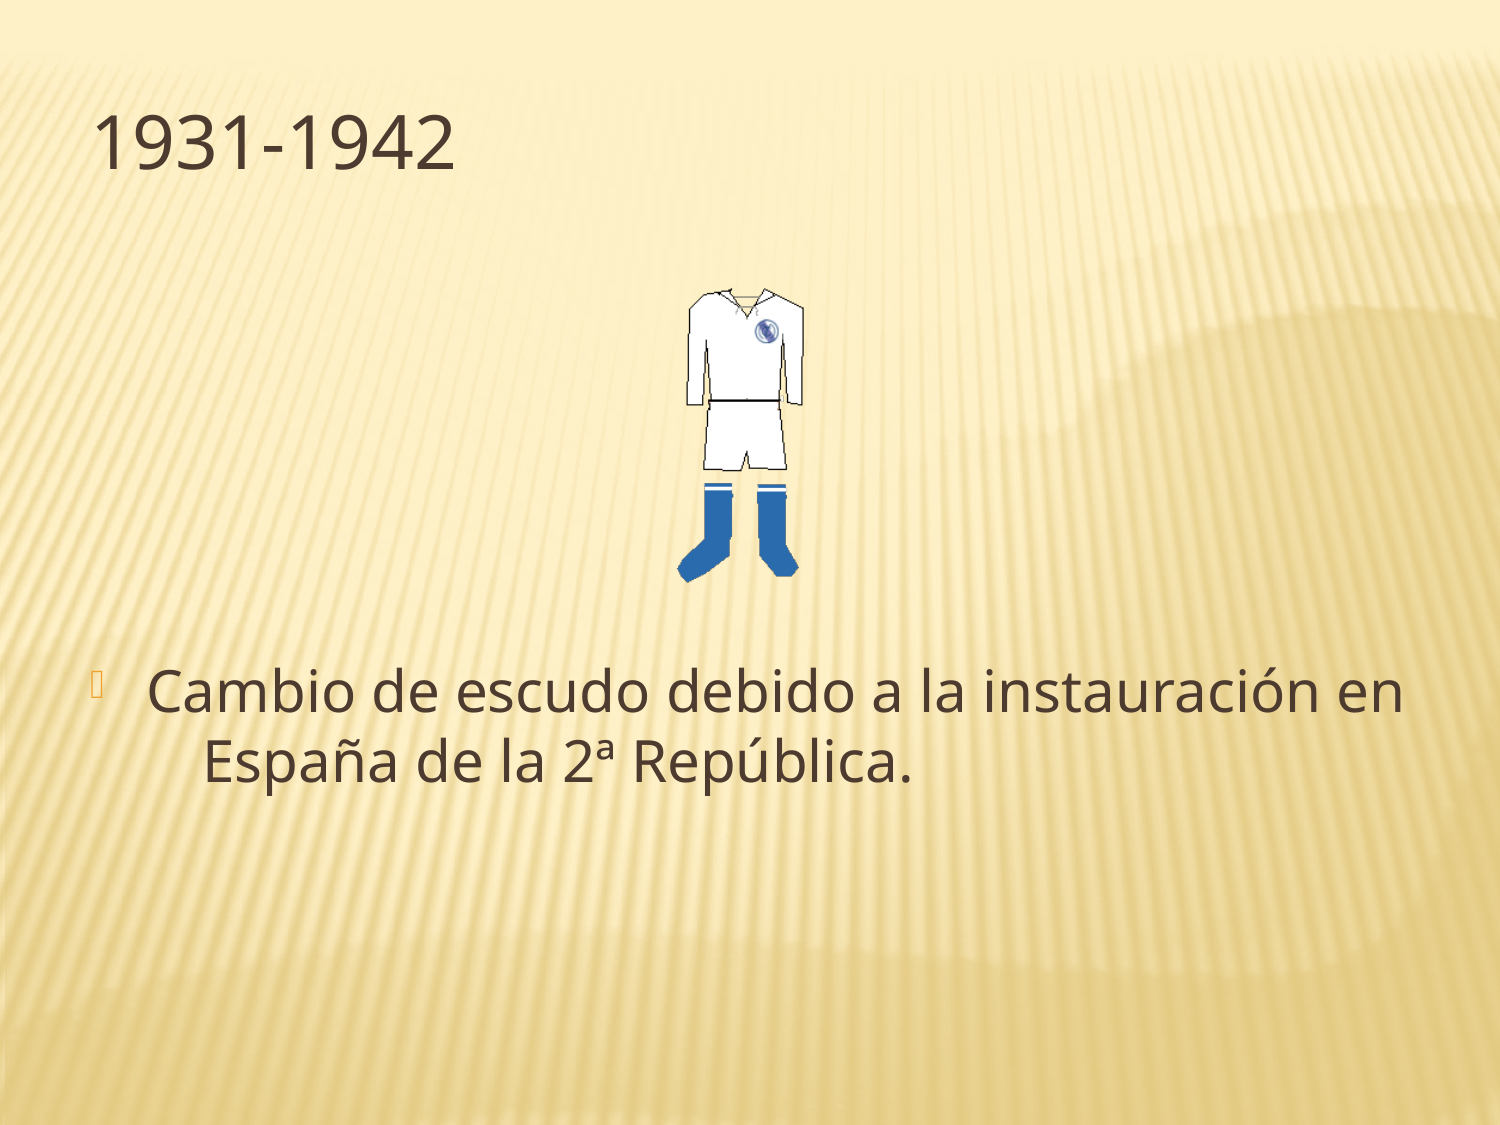

# 1931-1942
Cambio de escudo debido a la instauración en España de la 2ª República.